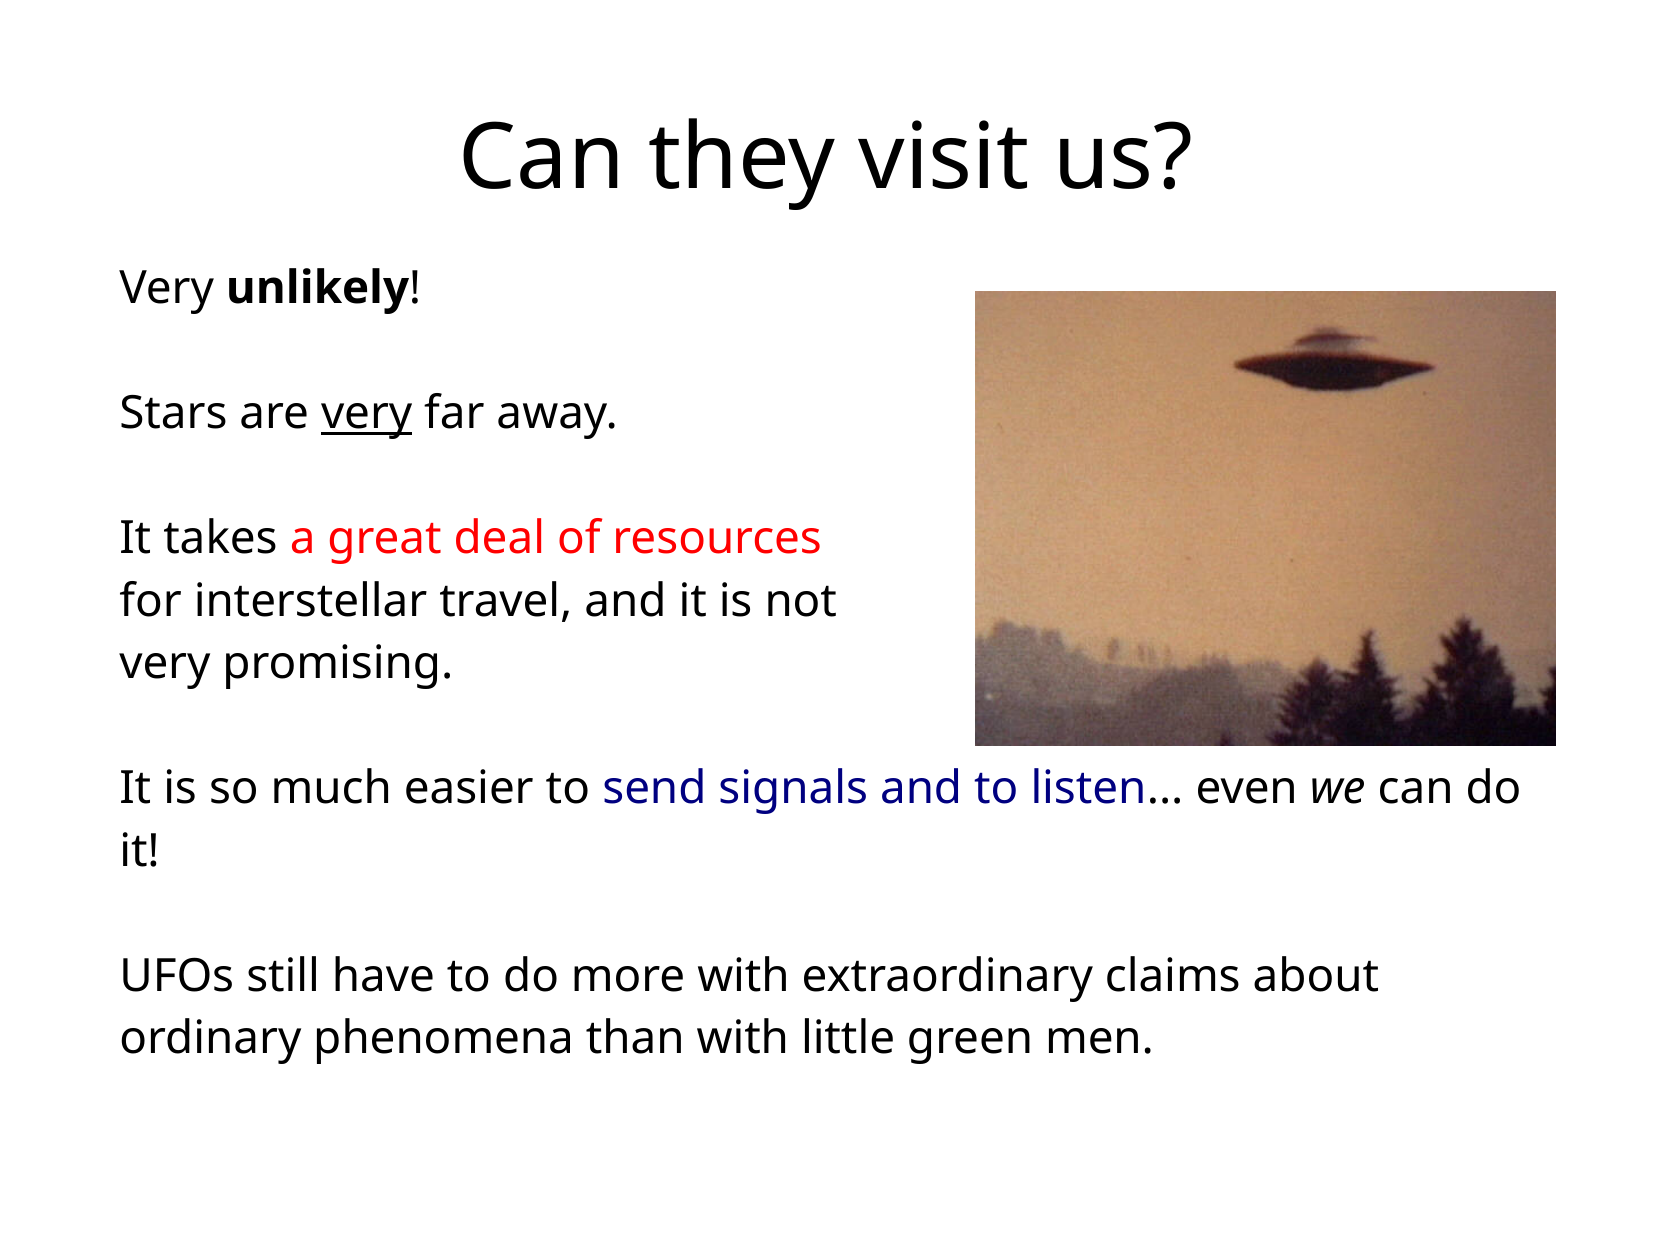

# Can they visit us?
Very unlikely!
Stars are very far away.
It takes a great deal of resources
for interstellar travel, and it is not
very promising.
It is so much easier to send signals and to listen... even we can do it!
UFOs still have to do more with extraordinary claims about ordinary phenomena than with little green men.